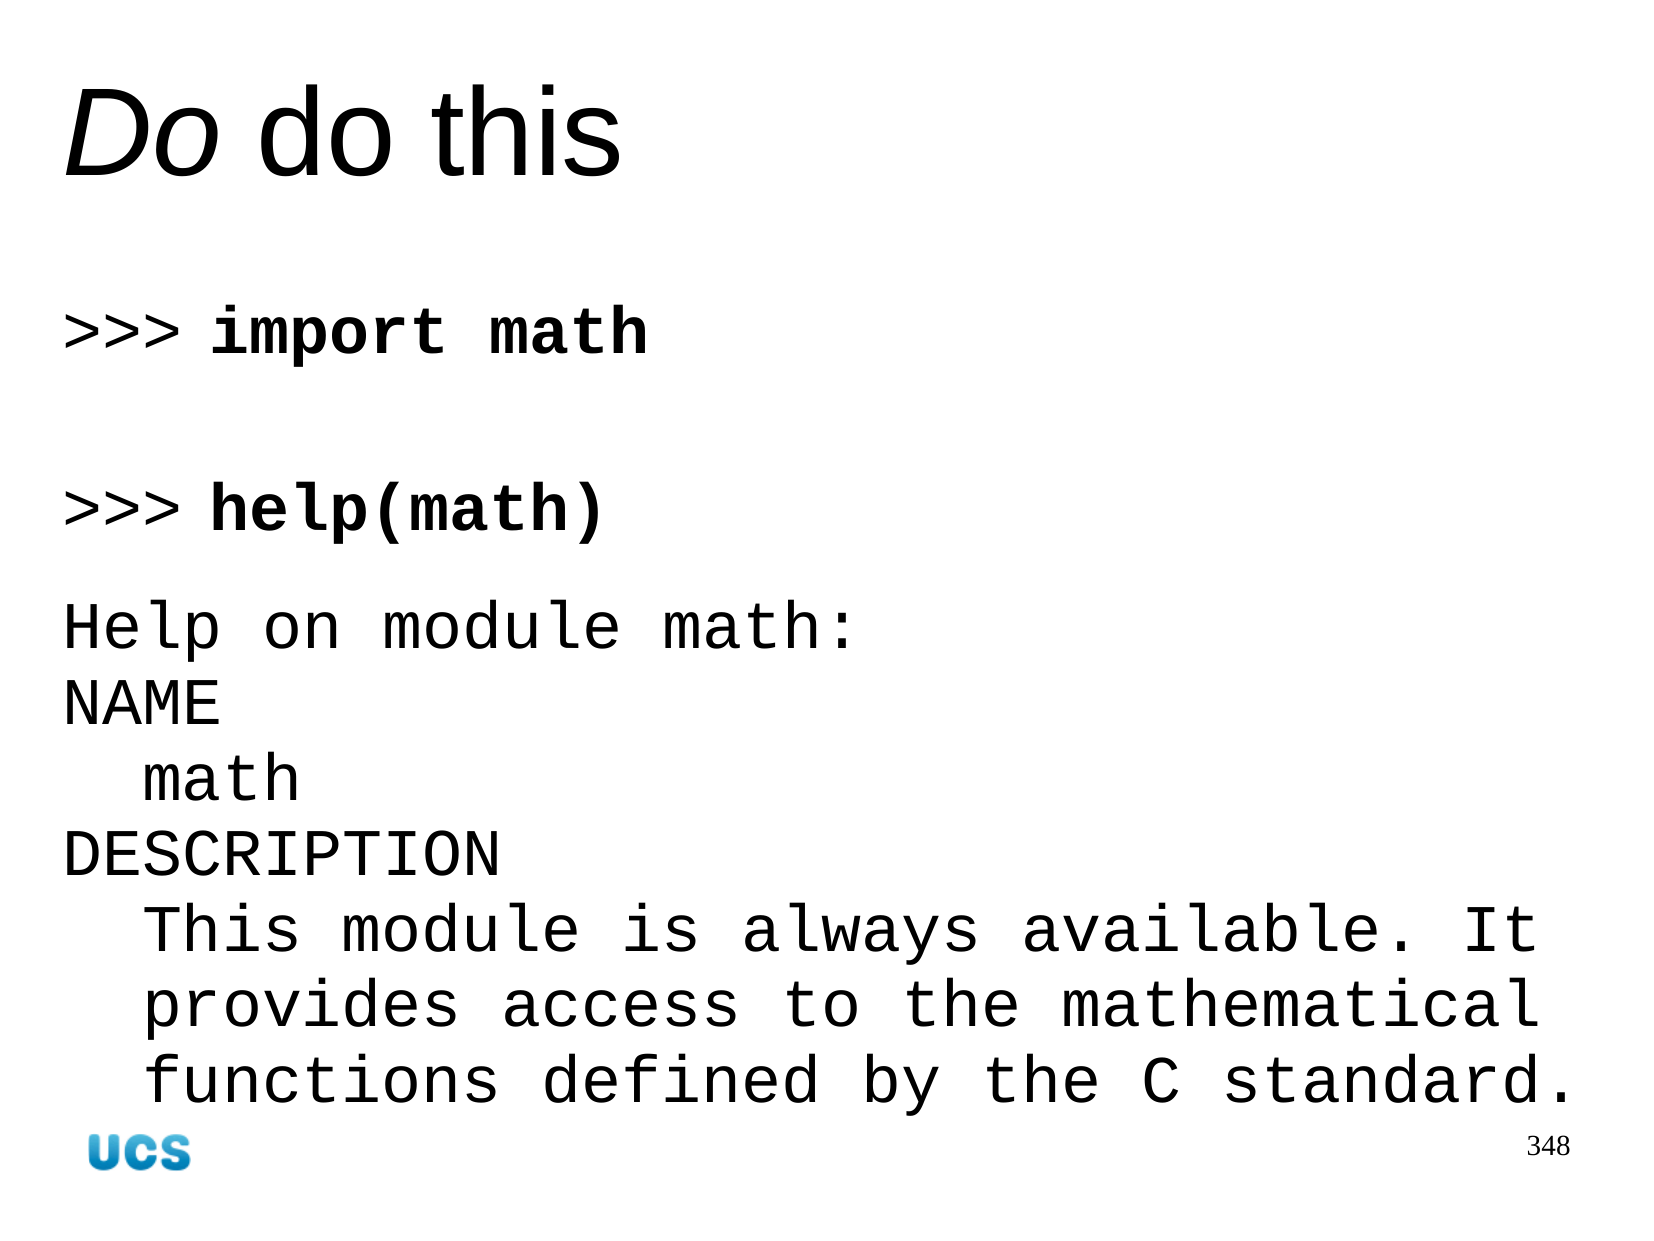

Do do this
>>>
import math
>>>
help(math)
Help on module math:
NAME
 math
DESCRIPTION
 This module is always available. It
 provides access to the mathematical
 functions defined by the C standard.
348